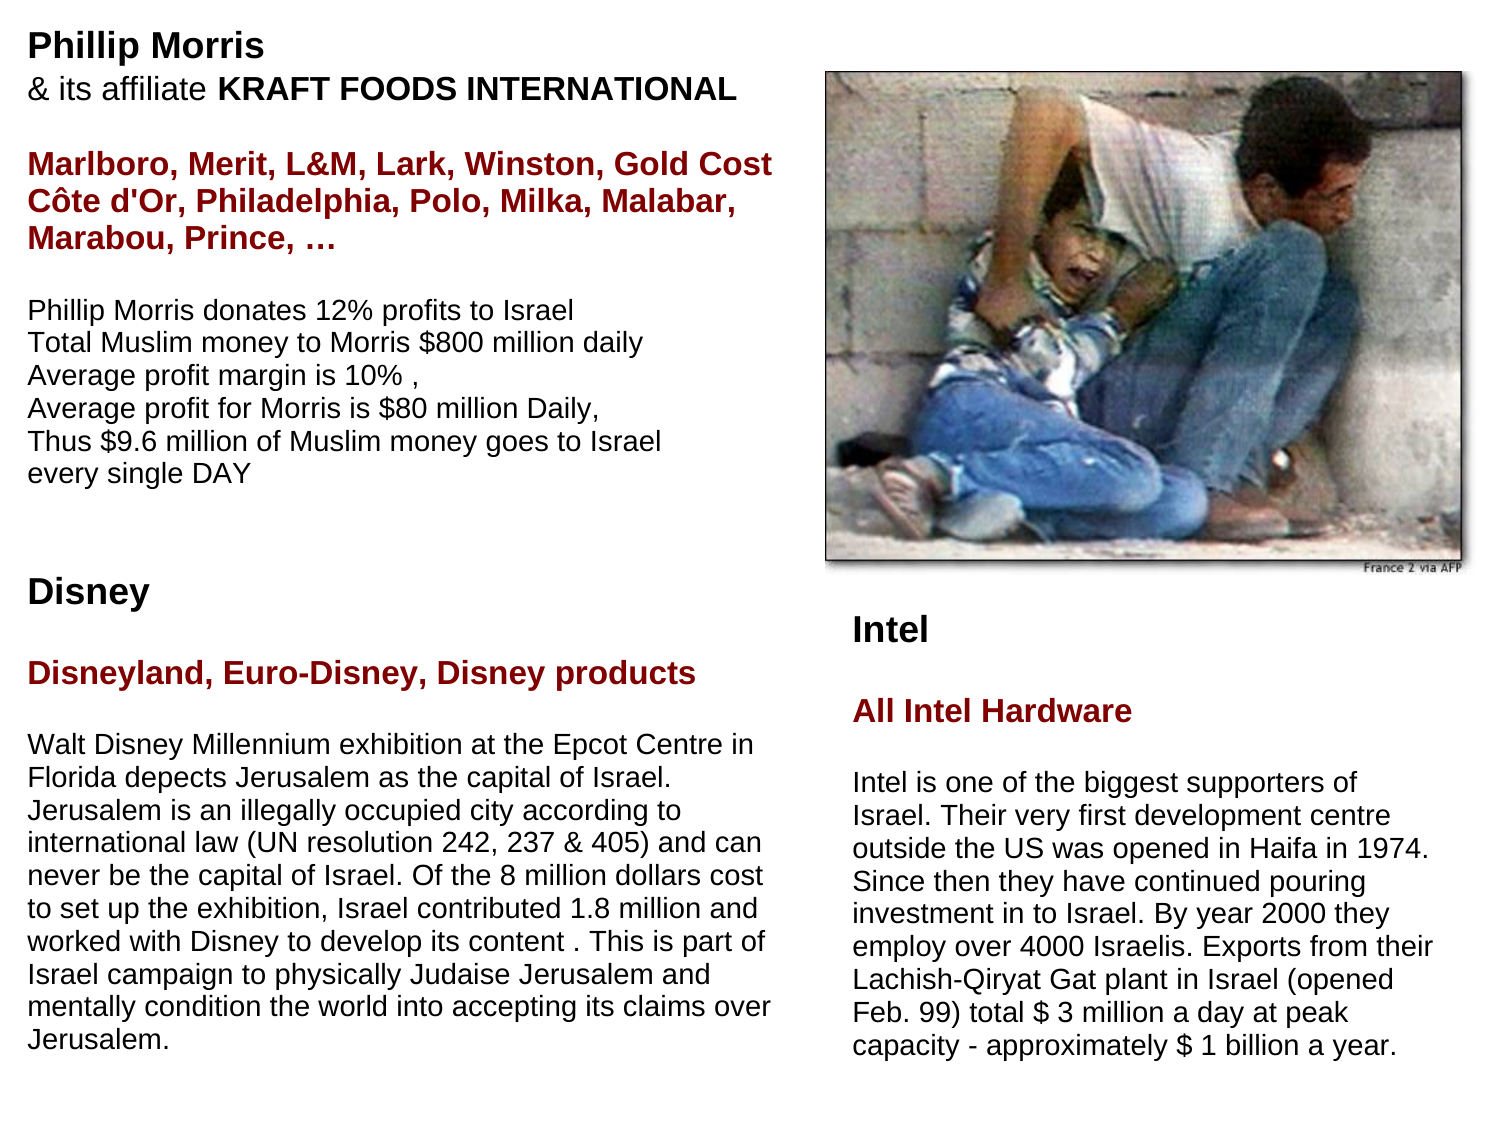

Phillip Morris
& its affiliate KRAFT FOODS INTERNATIONAL
Marlboro, Merit, L&M, Lark, Winston, Gold Cost
Côte d'Or, Philadelphia, Polo, Milka, Malabar, Marabou, Prince, …
Phillip Morris donates 12% profits to Israel
Total Muslim money to Morris $800 million daily
Average profit margin is 10% ,
Average profit for Morris is $80 million Daily,
Thus $9.6 million of Muslim money goes to Israel
every single DAY
Disney
Disneyland, Euro-Disney, Disney products
Walt Disney Millennium exhibition at the Epcot Centre in Florida depects Jerusalem as the capital of Israel. Jerusalem is an illegally occupied city according to international law (UN resolution 242, 237 & 405) and can never be the capital of Israel. Of the 8 million dollars cost to set up the exhibition, Israel contributed 1.8 million and worked with Disney to develop its content . This is part of Israel campaign to physically Judaise Jerusalem and mentally condition the world into accepting its claims over Jerusalem.
Intel
All Intel Hardware
Intel is one of the biggest supporters of Israel. Their very first development centre outside the US was opened in Haifa in 1974. Since then they have continued pouring investment in to Israel. By year 2000 they employ over 4000 Israelis. Exports from their Lachish-Qiryat Gat plant in Israel (opened Feb. 99) total $ 3 million a day at peak capacity - approximately $ 1 billion a year.